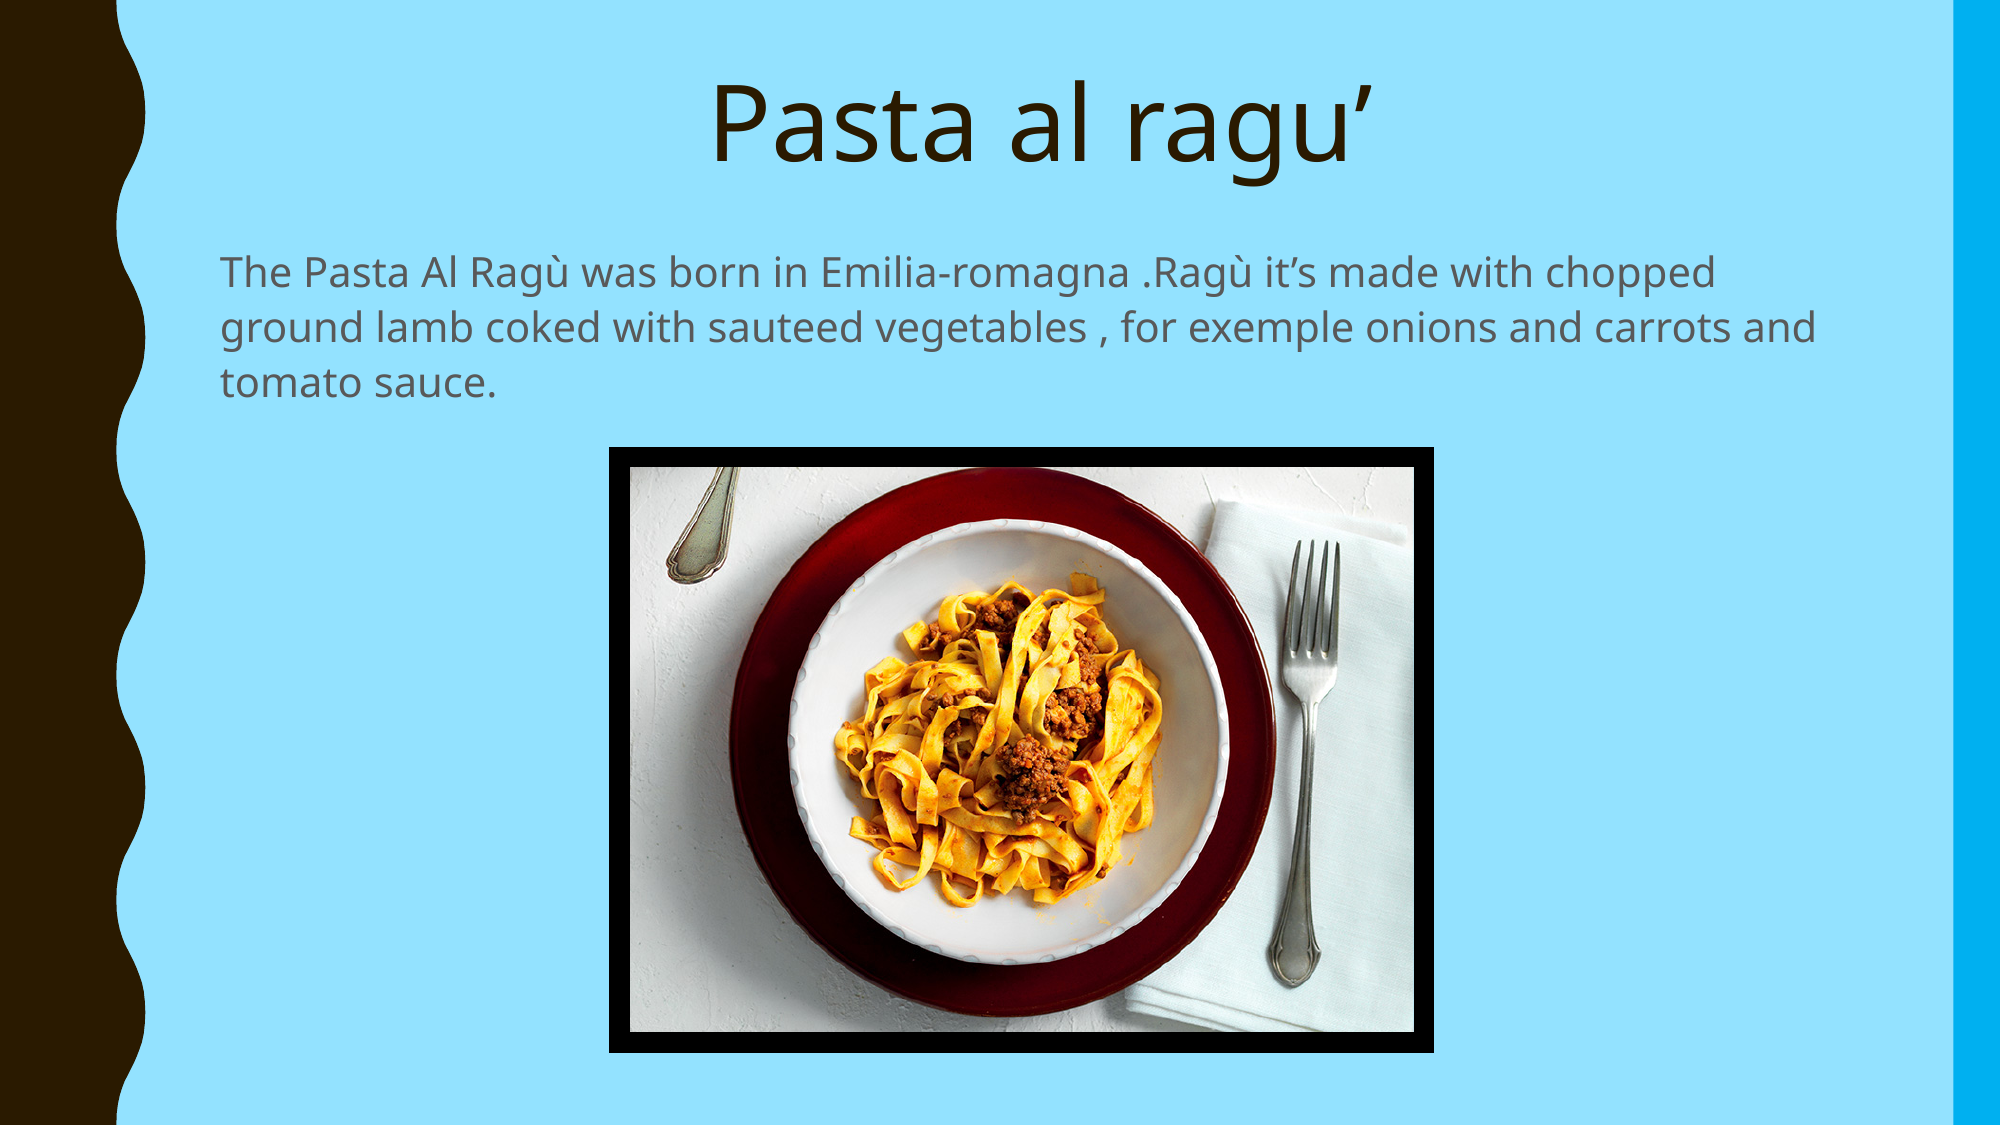

# Pasta al ragu’
The Pasta Al Ragù was born in Emilia-romagna .Ragù it’s made with chopped ground lamb coked with sauteed vegetables , for exemple onions and carrots and tomato sauce.